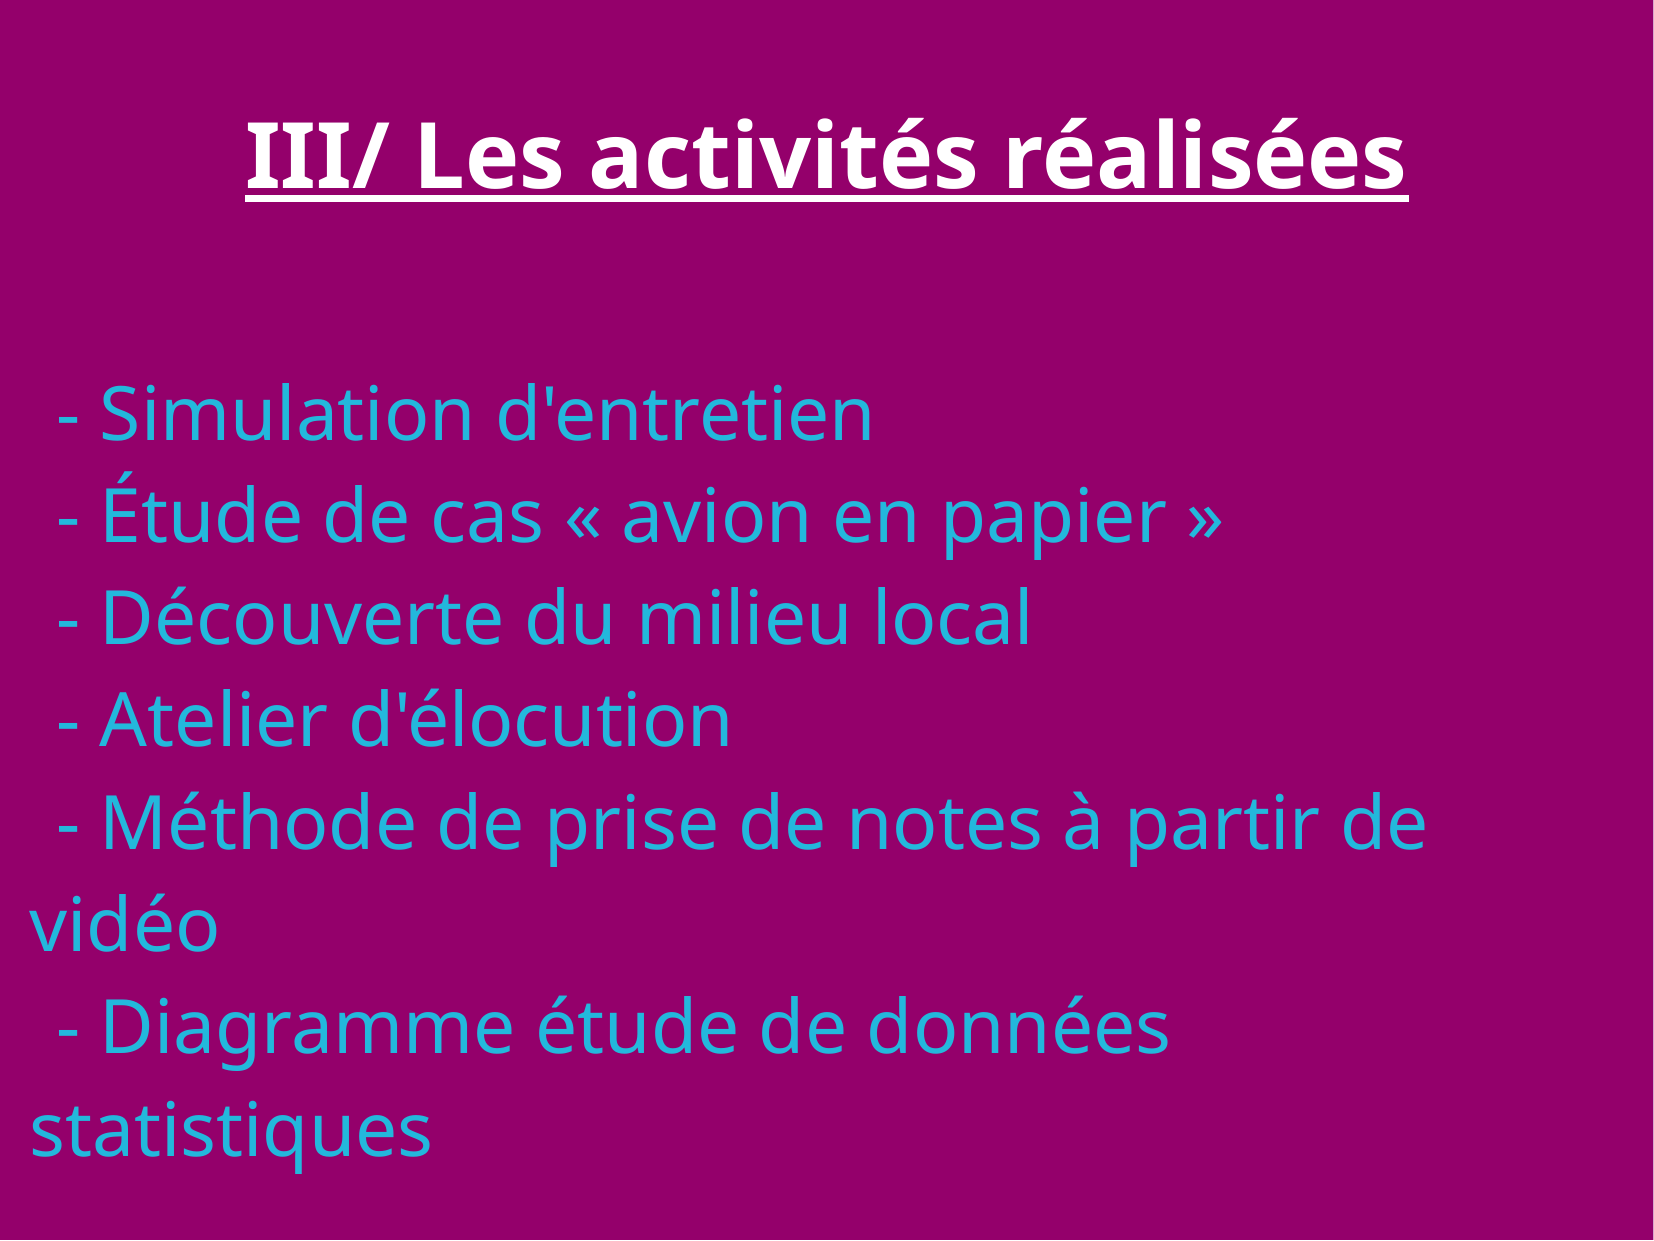

# III/ Les activités réalisées
- Simulation d'entretien
- Étude de cas « avion en papier »
- Découverte du milieu local
- Atelier d'élocution
- Méthode de prise de notes à partir de vidéo
- Diagramme étude de données statistiques